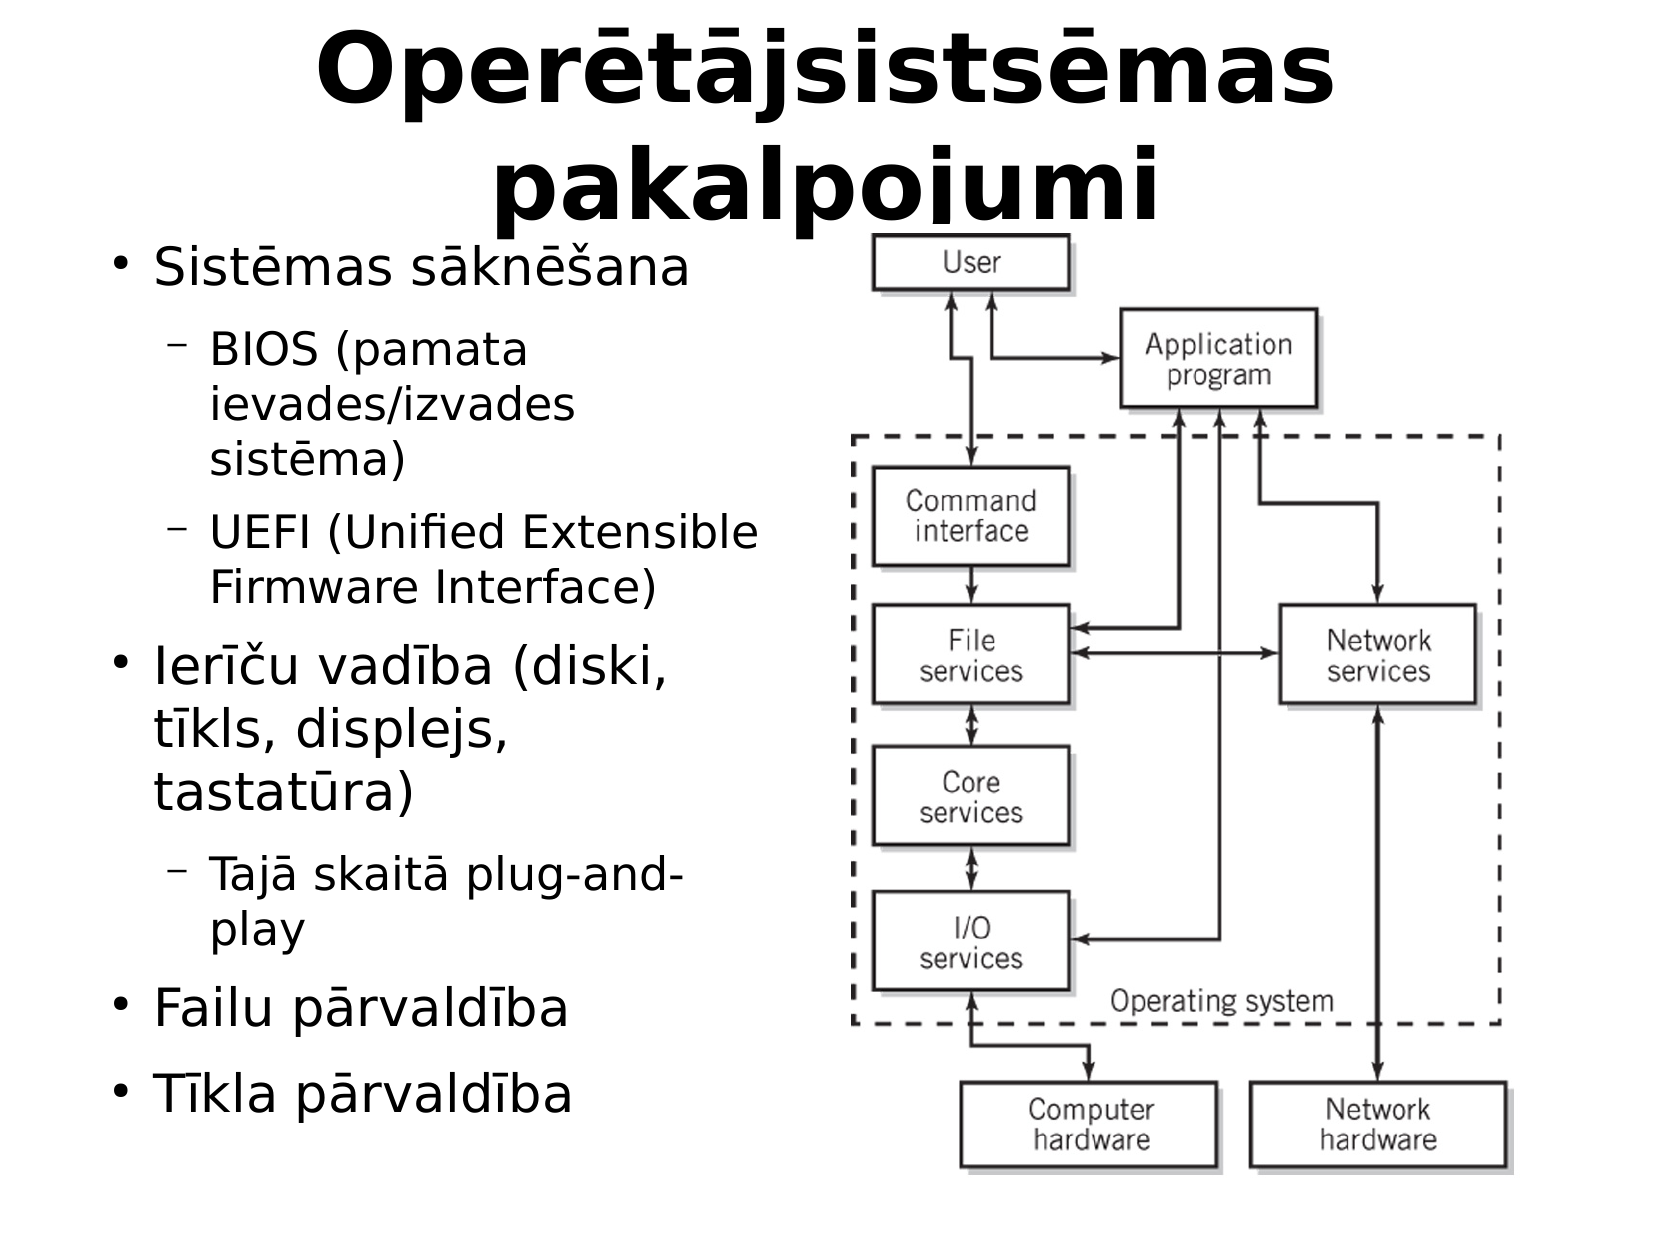

# Operētājsistsēmas pakalpojumi
Sistēmas sāknēšana
BIOS (pamata ievades/izvades sistēma)
UEFI (Unified Extensible Firmware Interface)
Ierīču vadība (diski, tīkls, displejs, tastatūra)
Tajā skaitā plug-and-play
Failu pārvaldība
Tīkla pārvaldība